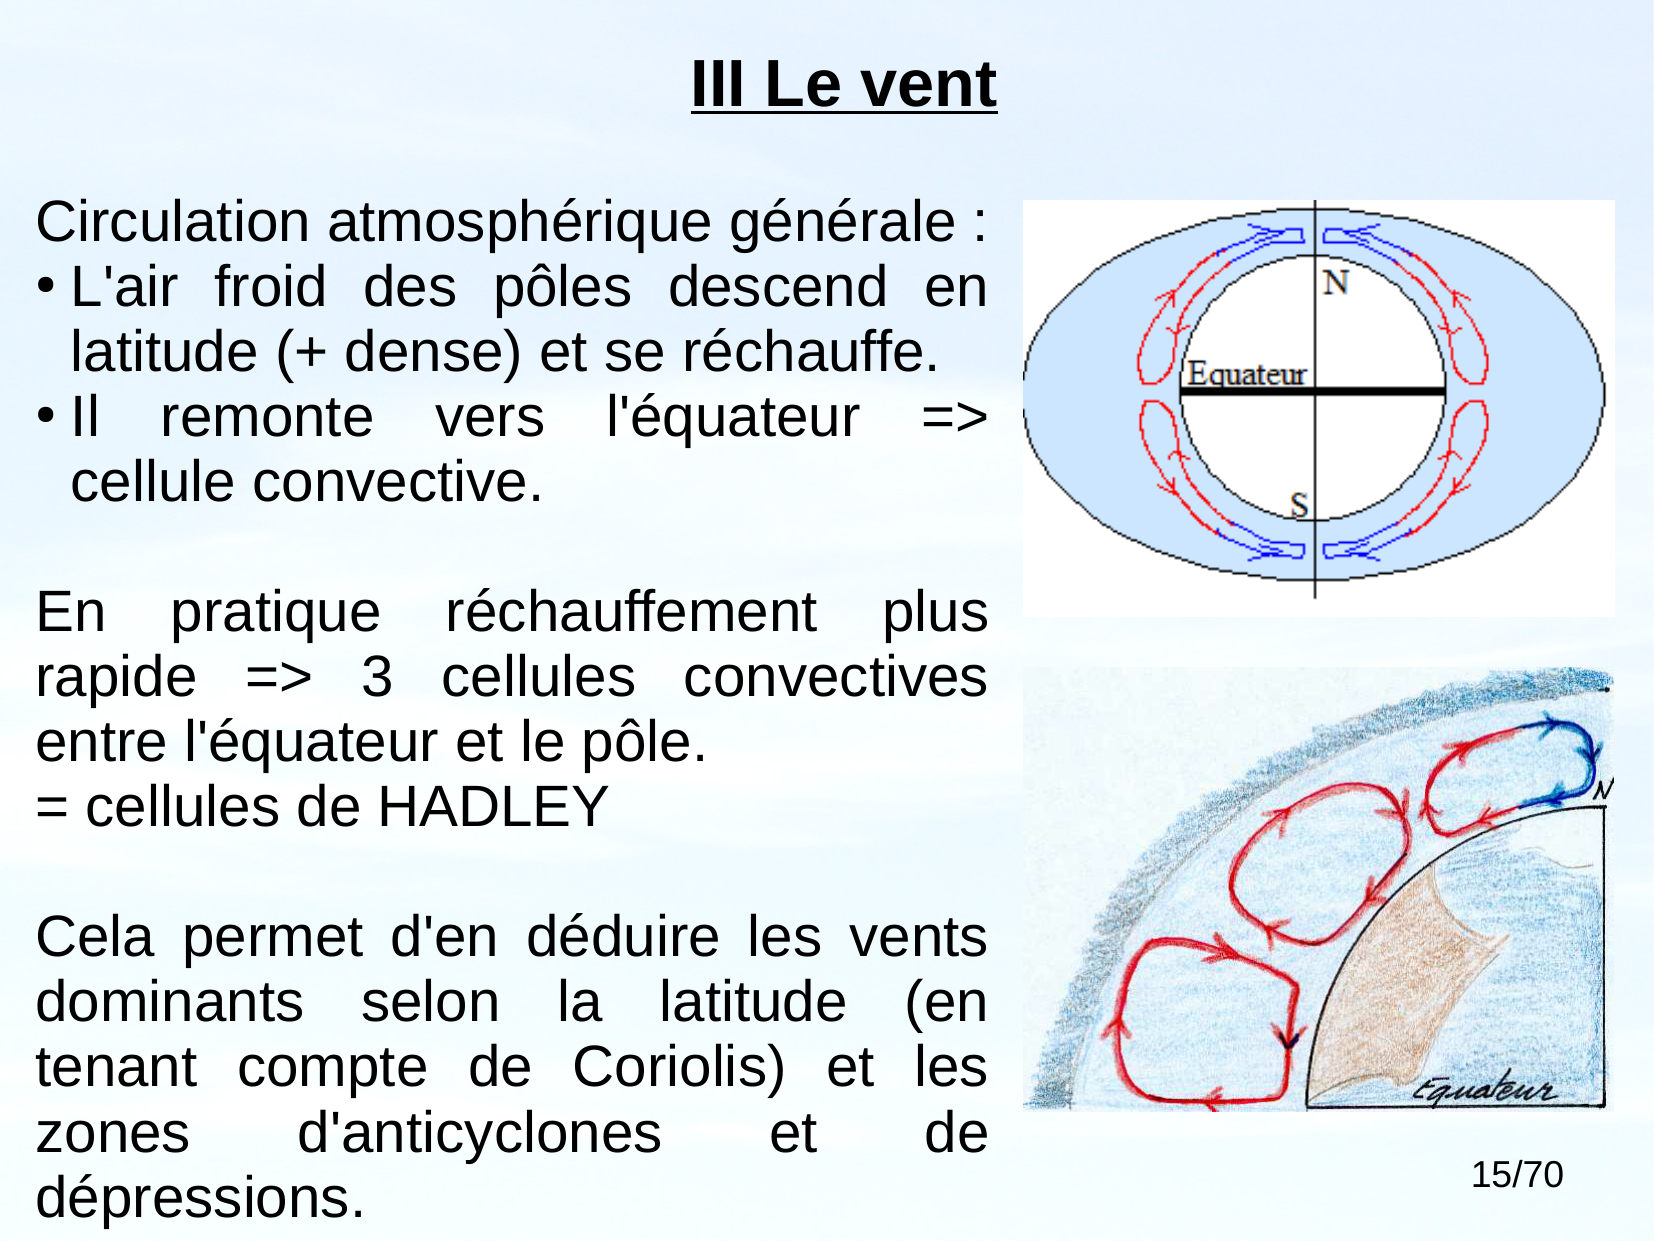

# III Le vent
Circulation atmosphérique générale :
L'air froid des pôles descend en latitude (+ dense) et se réchauffe.
Il remonte vers l'équateur => cellule convective.
En pratique réchauffement plus rapide => 3 cellules convectives entre l'équateur et le pôle.
= cellules de HADLEY
Cela permet d'en déduire les vents dominants selon la latitude (en tenant compte de Coriolis) et les zones d'anticyclones et de dépressions.